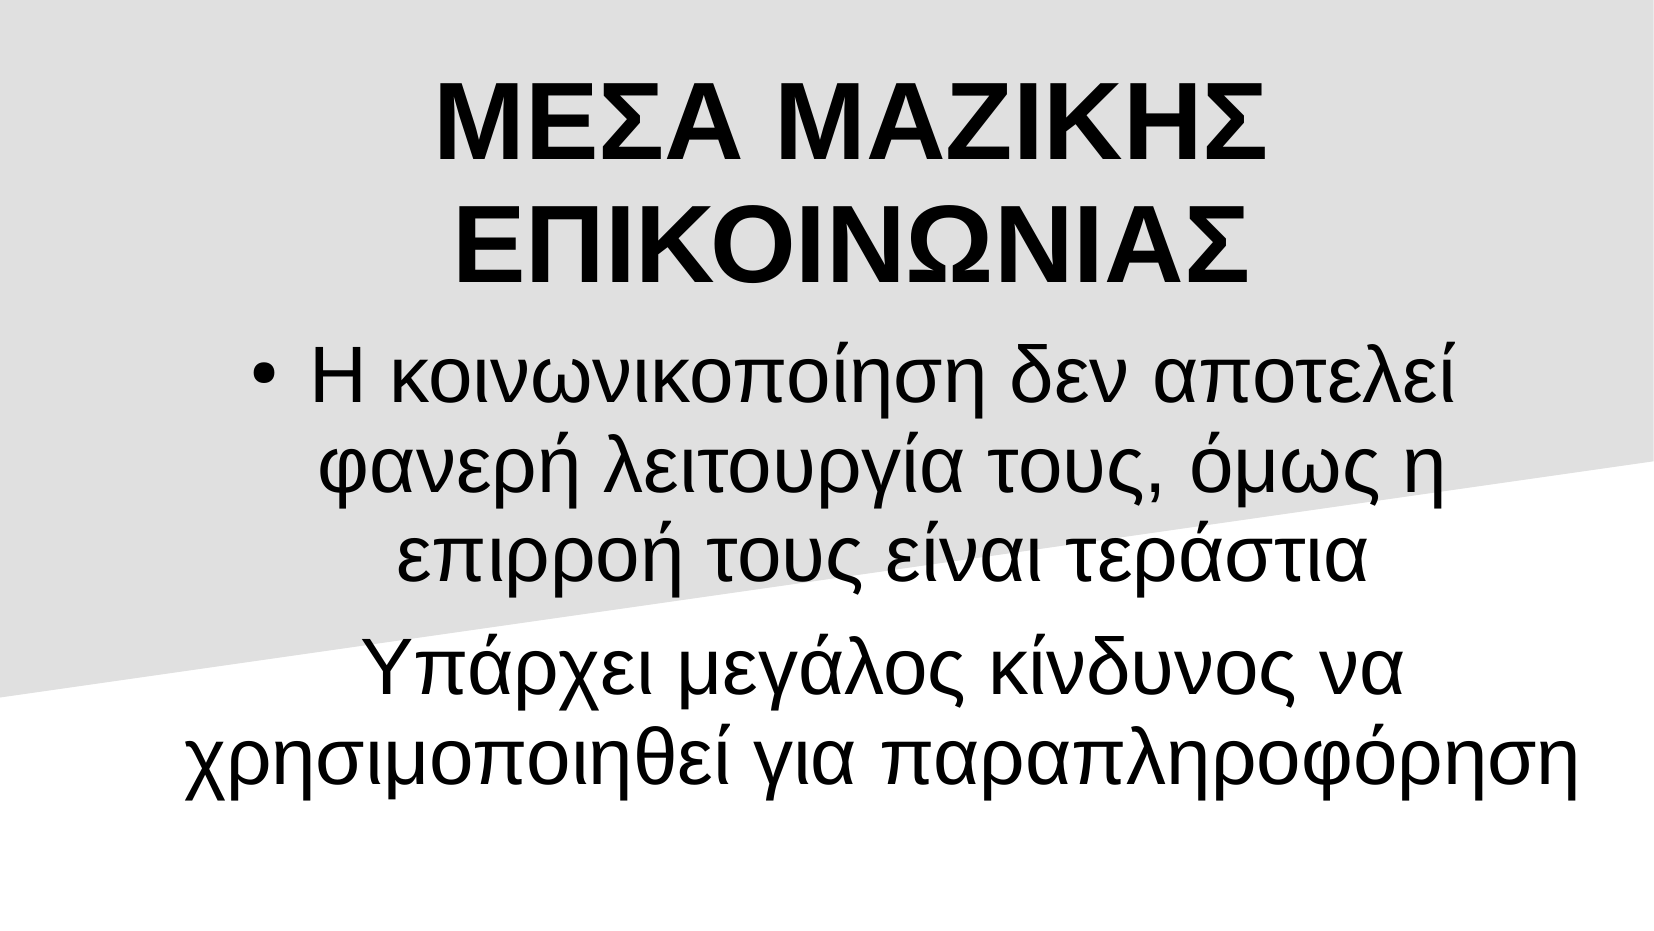

# ΜΕΣΑ ΜΑΖΙΚΗΣ ΕΠΙΚΟΙΝΩΝΙΑΣ
Η κοινωνικοποίηση δεν αποτελεί φανερή λειτουργία τους, όμως η επιρροή τους είναι τεράστια
Υπάρχει μεγάλος κίνδυνος να χρησιμοποιηθεί για παραπληροφόρηση